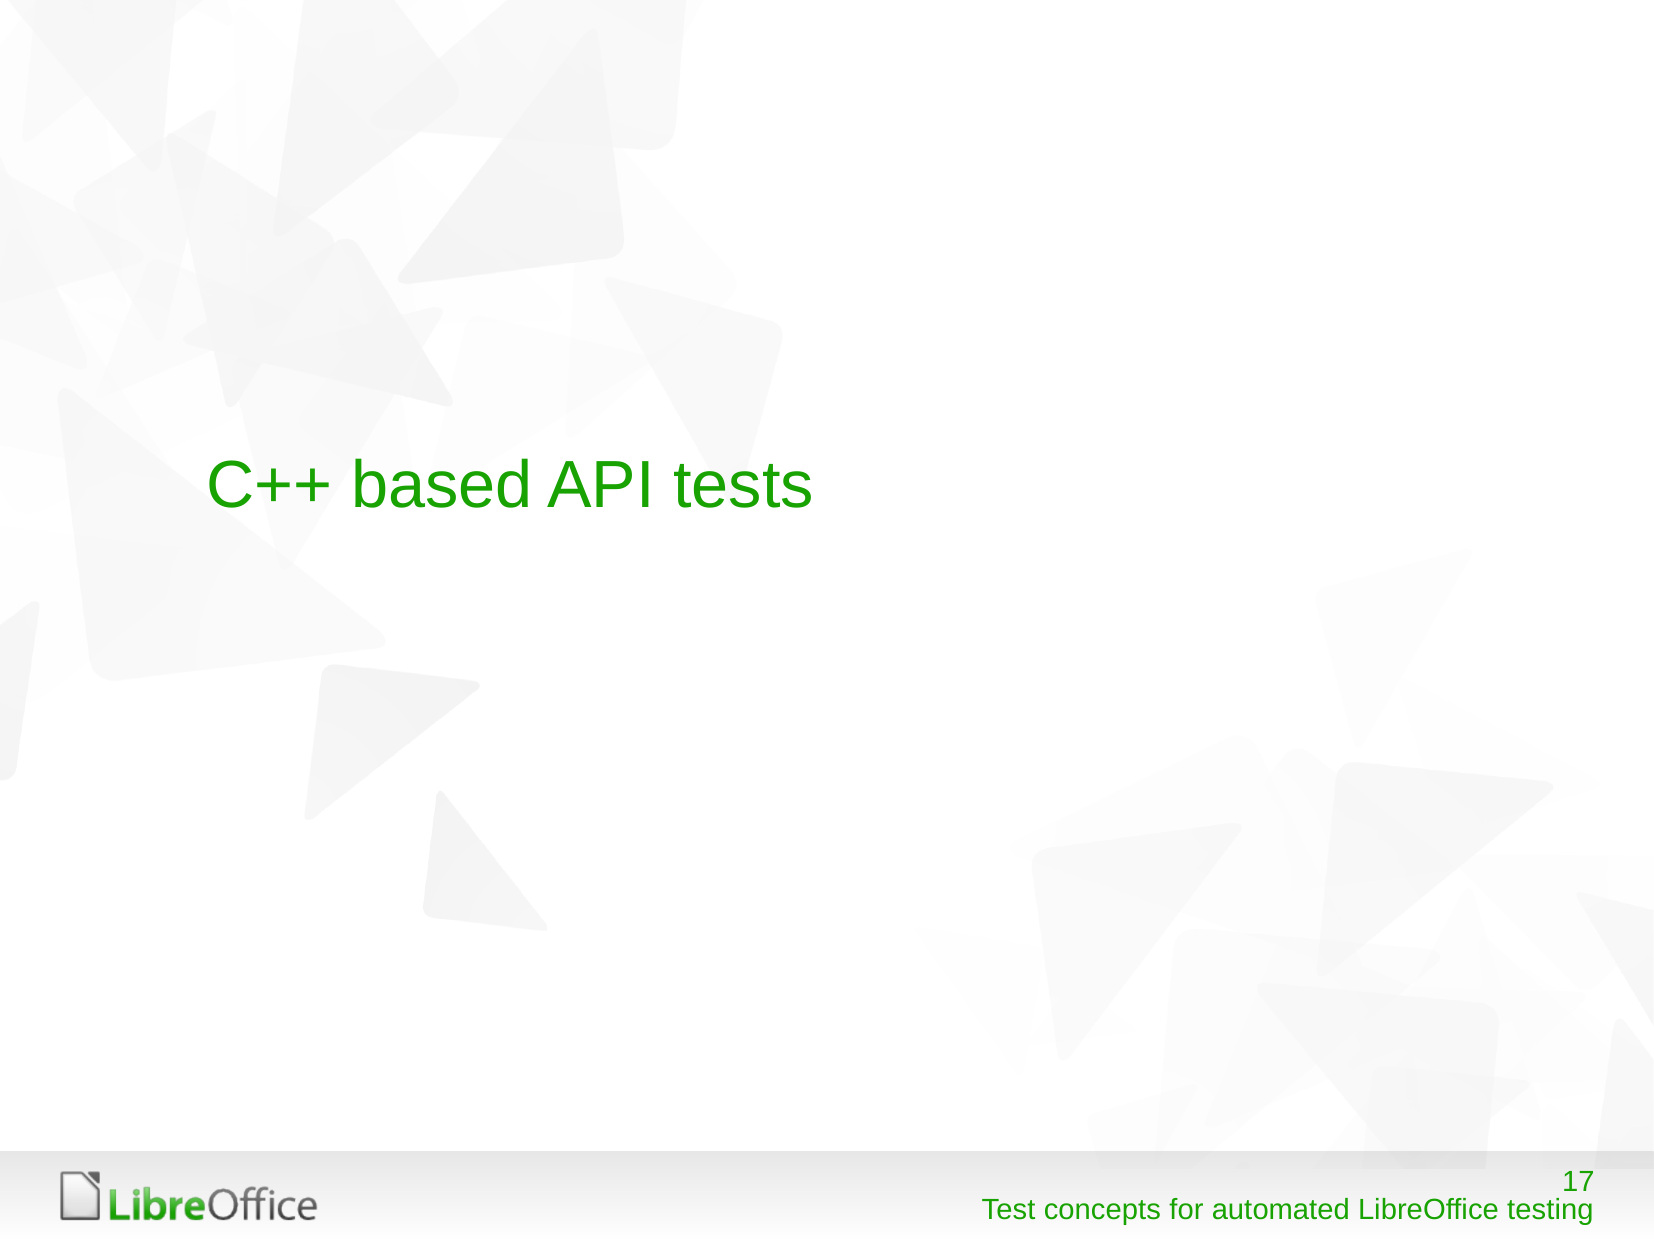

# C++ based API tests
17
Test concepts for automated LibreOffice testing